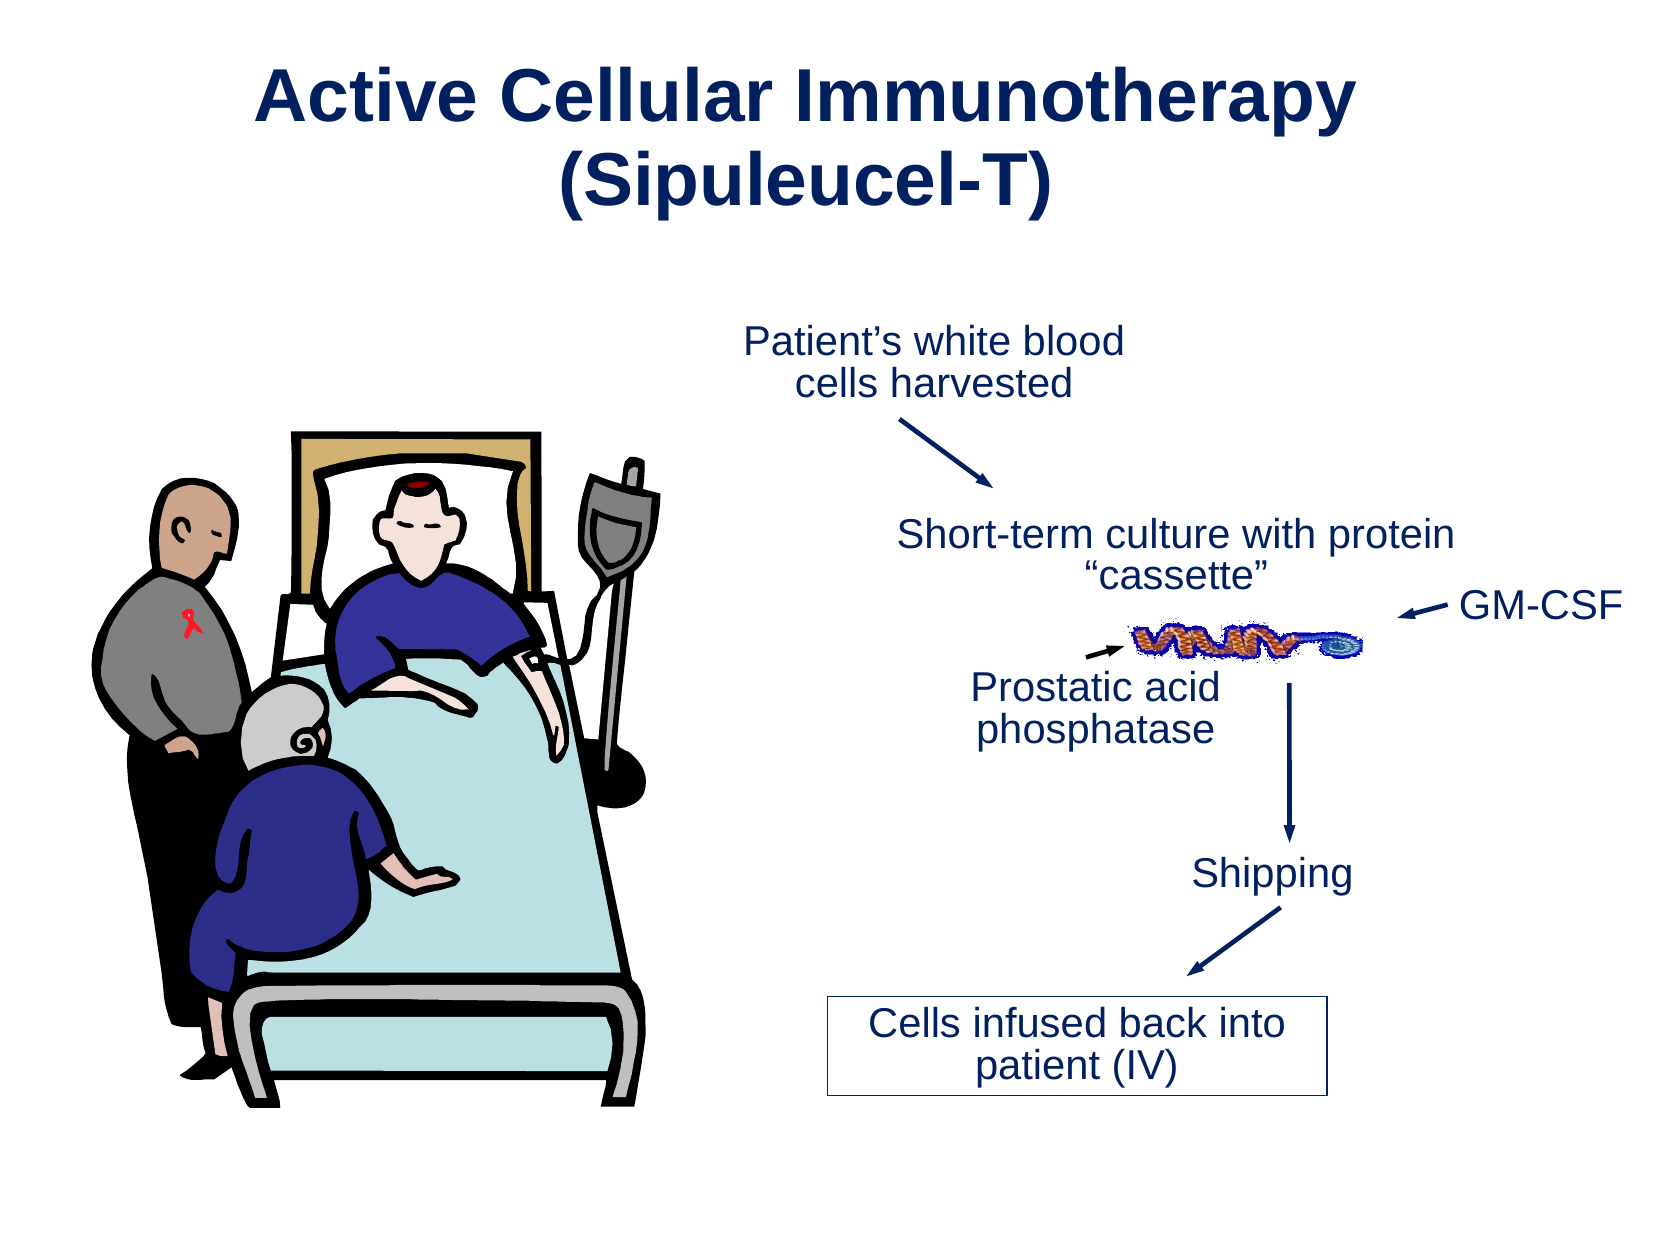

Active Cellular Immunotherapy
(Sipuleucel-T)
Patient’s white blood cells harvested
Short-term culture with protein “cassette”
GM-CSF
Prostatic acid phosphatase
Shipping
Cells infused back into patient (IV)